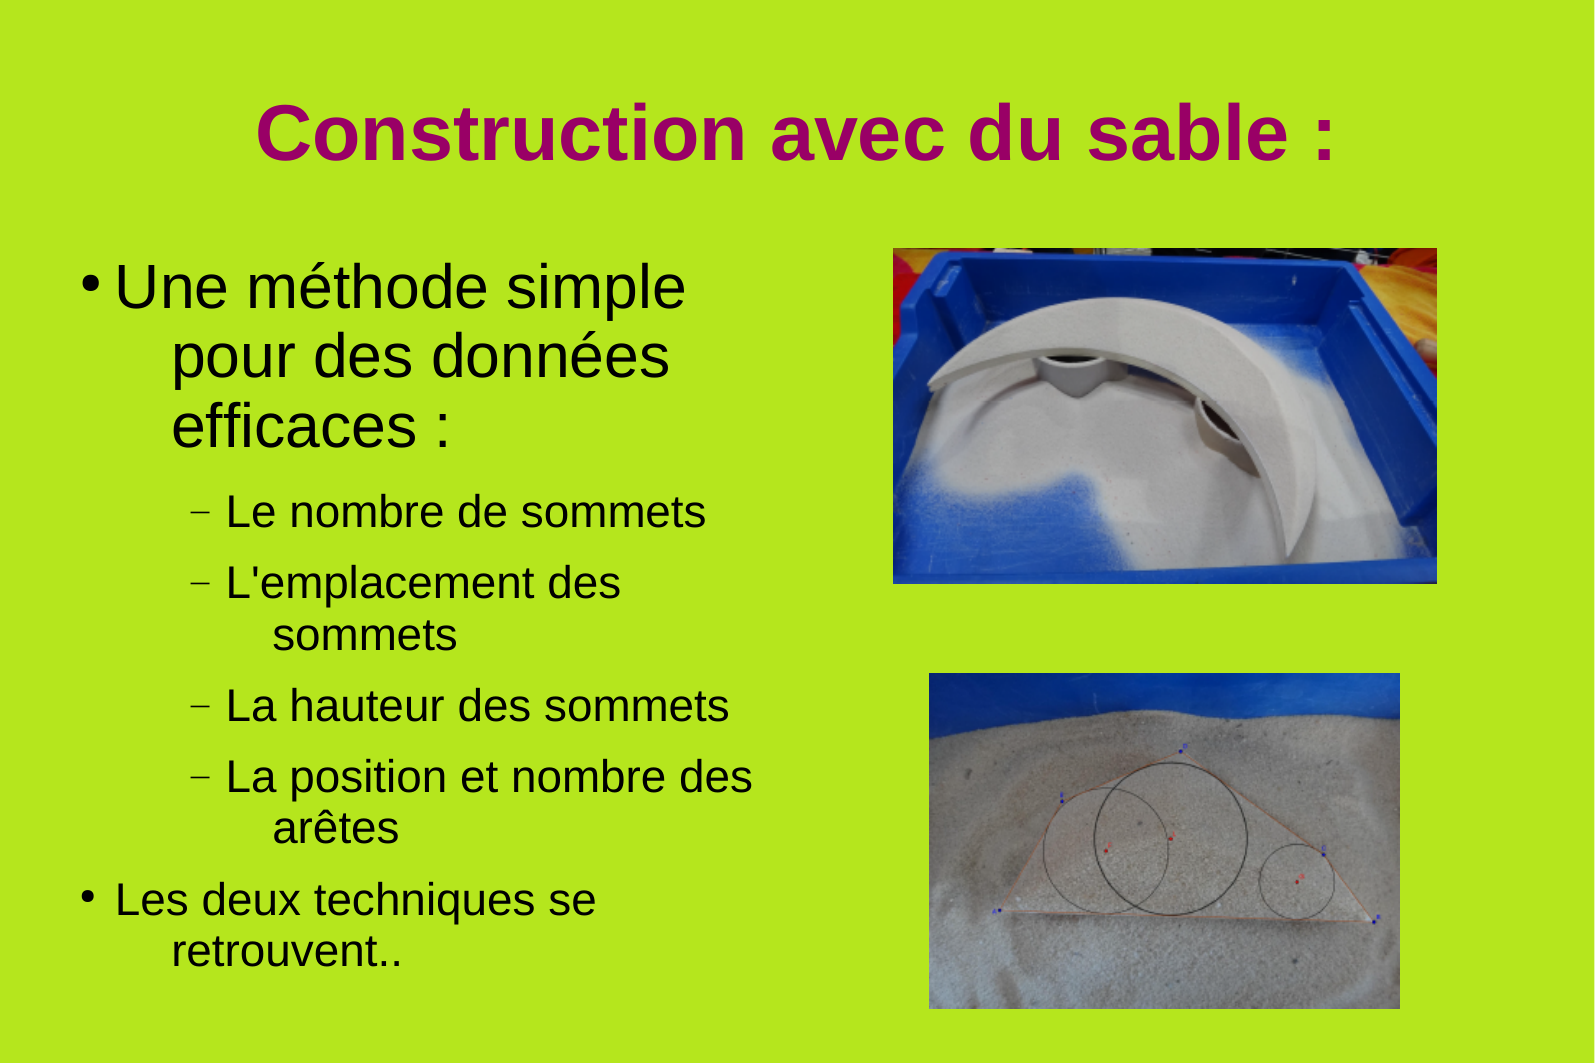

# Construction avec du sable :
Une méthode simple pour des données efficaces :
Le nombre de sommets
L'emplacement des sommets
La hauteur des sommets
La position et nombre des arêtes
Les deux techniques se retrouvent..